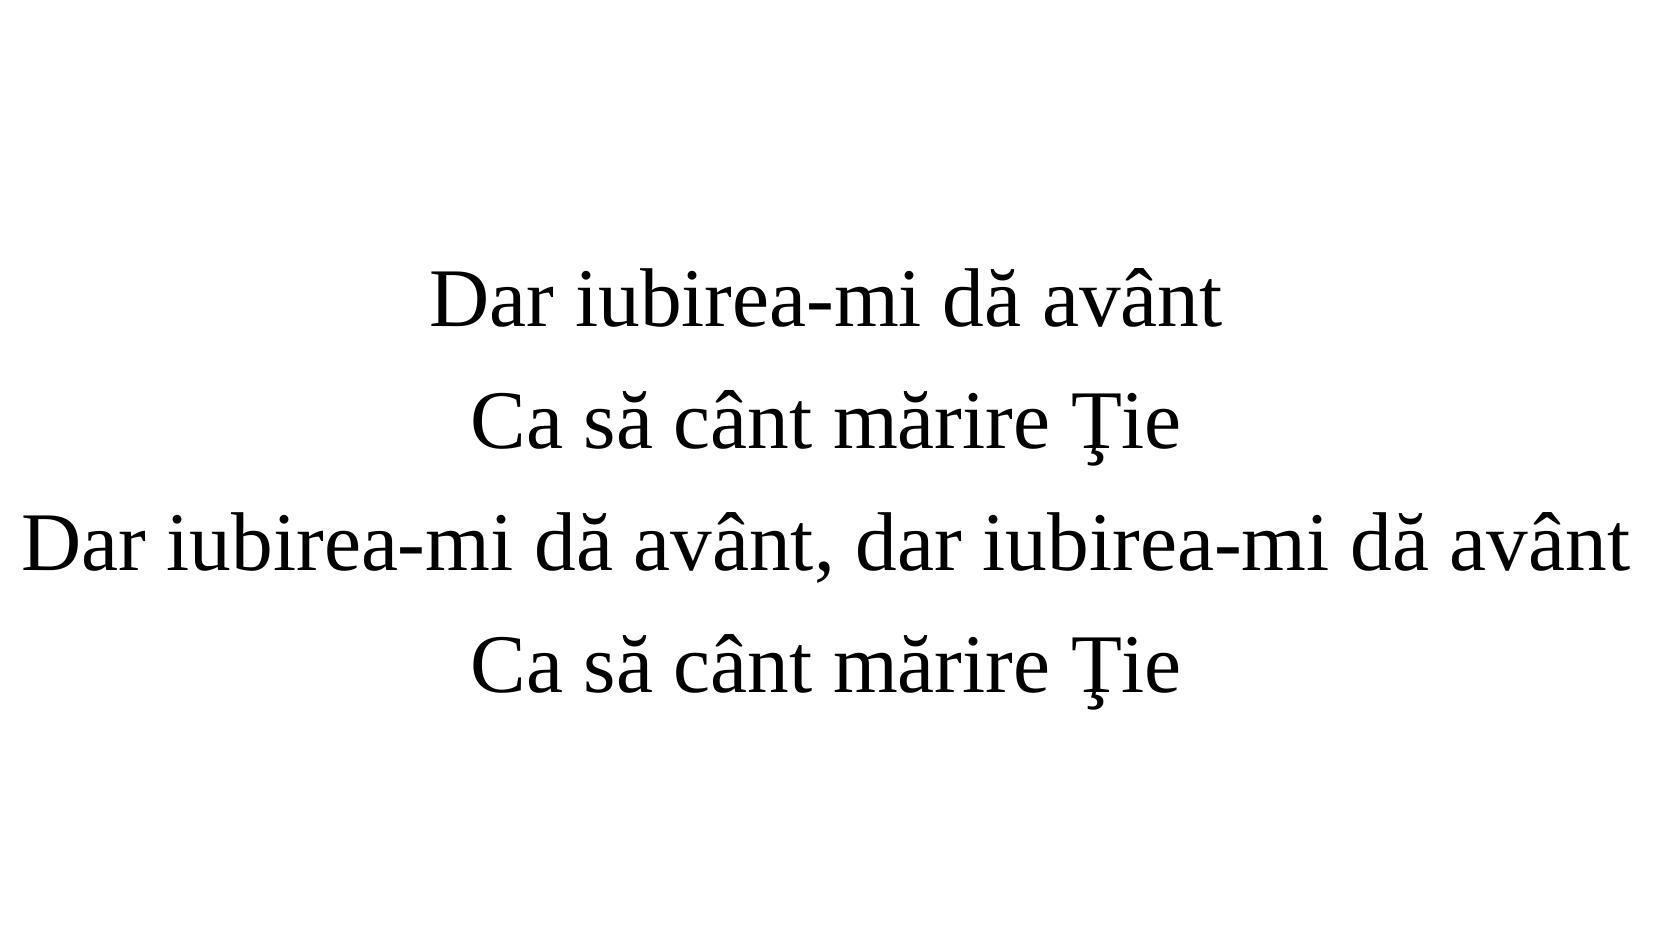

# Dar iubirea-mi dă avânt
Ca să cânt mărire Ţie
Dar iubirea-mi dă avânt, dar iubirea-mi dă avânt
Ca să cânt mărire Ţie